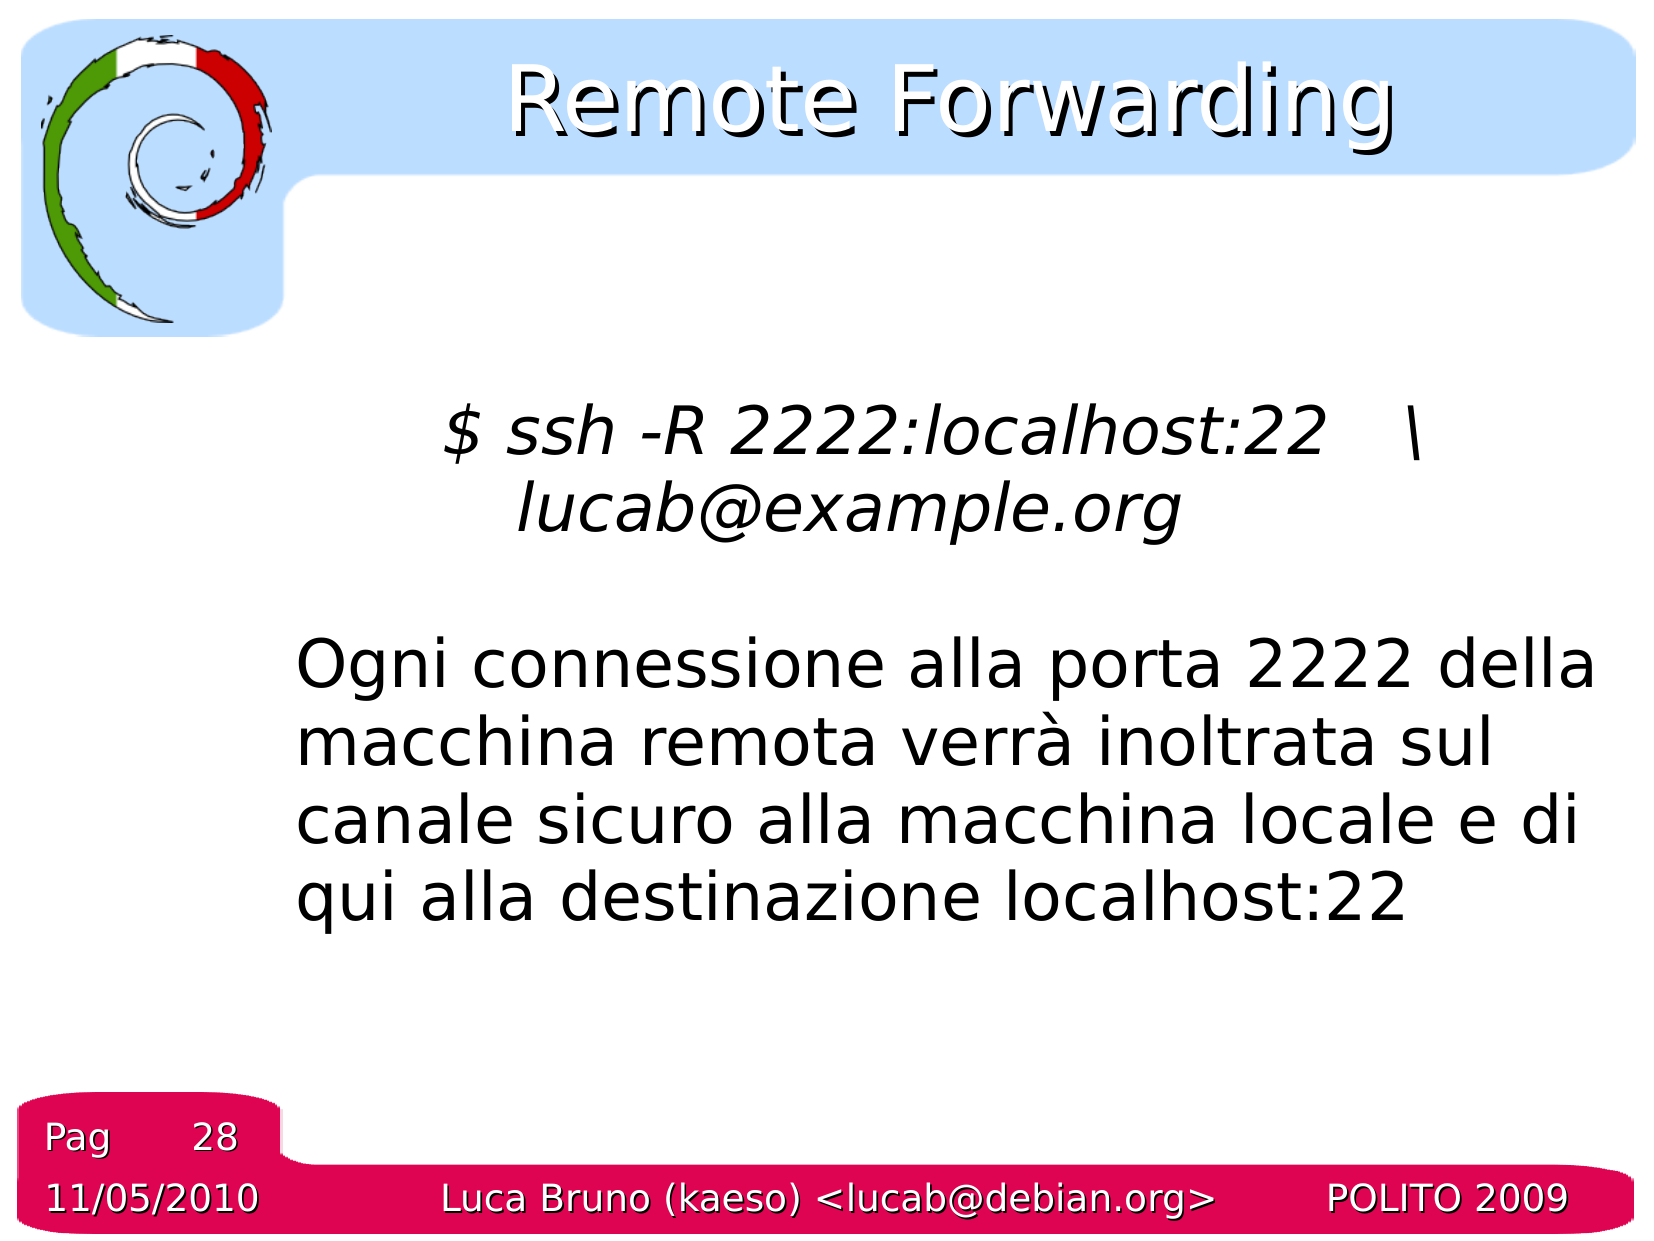

# Remote Forwarding
$ ssh -R 2222:localhost:22 	\
			lucab@example.org
Ogni connessione alla porta 2222 della macchina remota verrà inoltrata sul canale sicuro alla macchina locale e di qui alla destinazione localhost:22
Pag
Luca Bruno (kaeso) <lucab@debian.org> 		POLITO 2009
11/05/2010